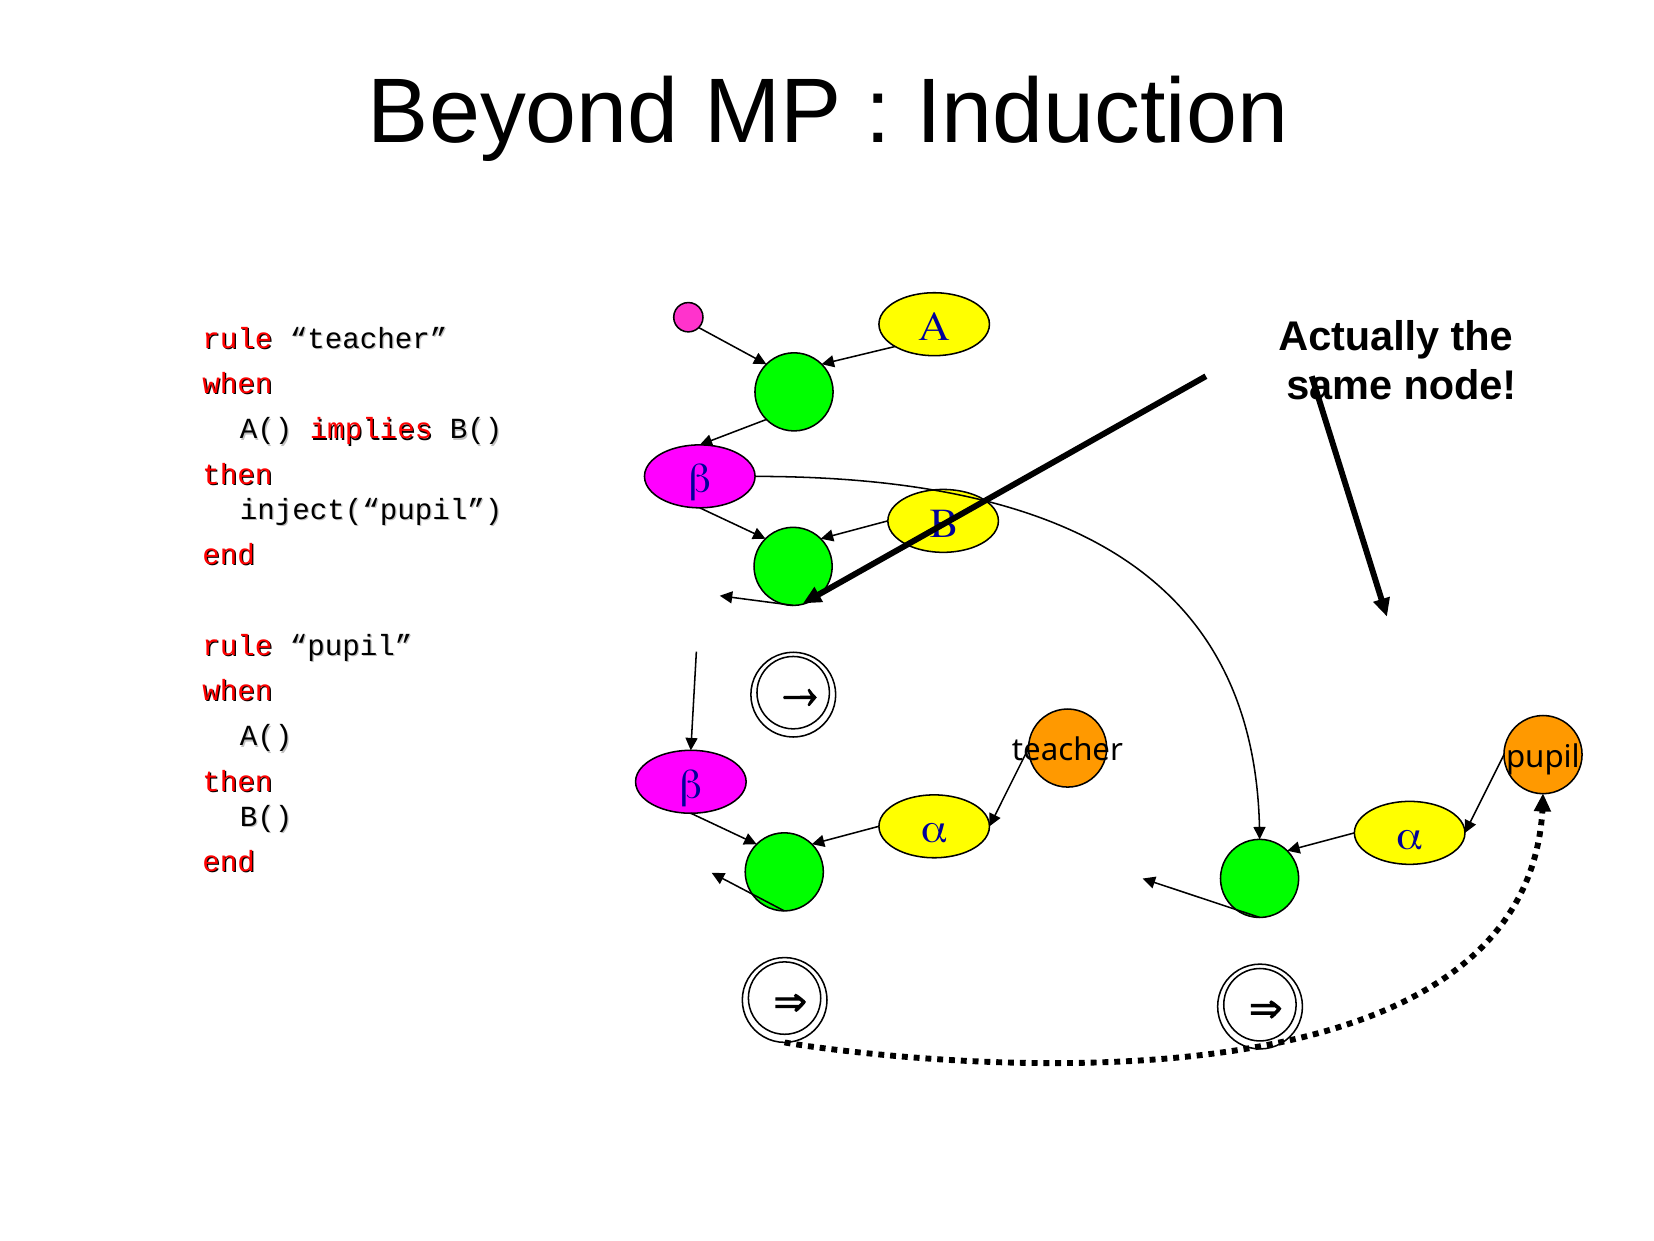

# Beyond MP : Induction

Actually the
same node!
rule “teacher”
when
	A() implies B()‏
then
inject(“pupil”)‏
end
rule “pupil”
when
	A()‏
then
B()‏
end



teacher
pupil




